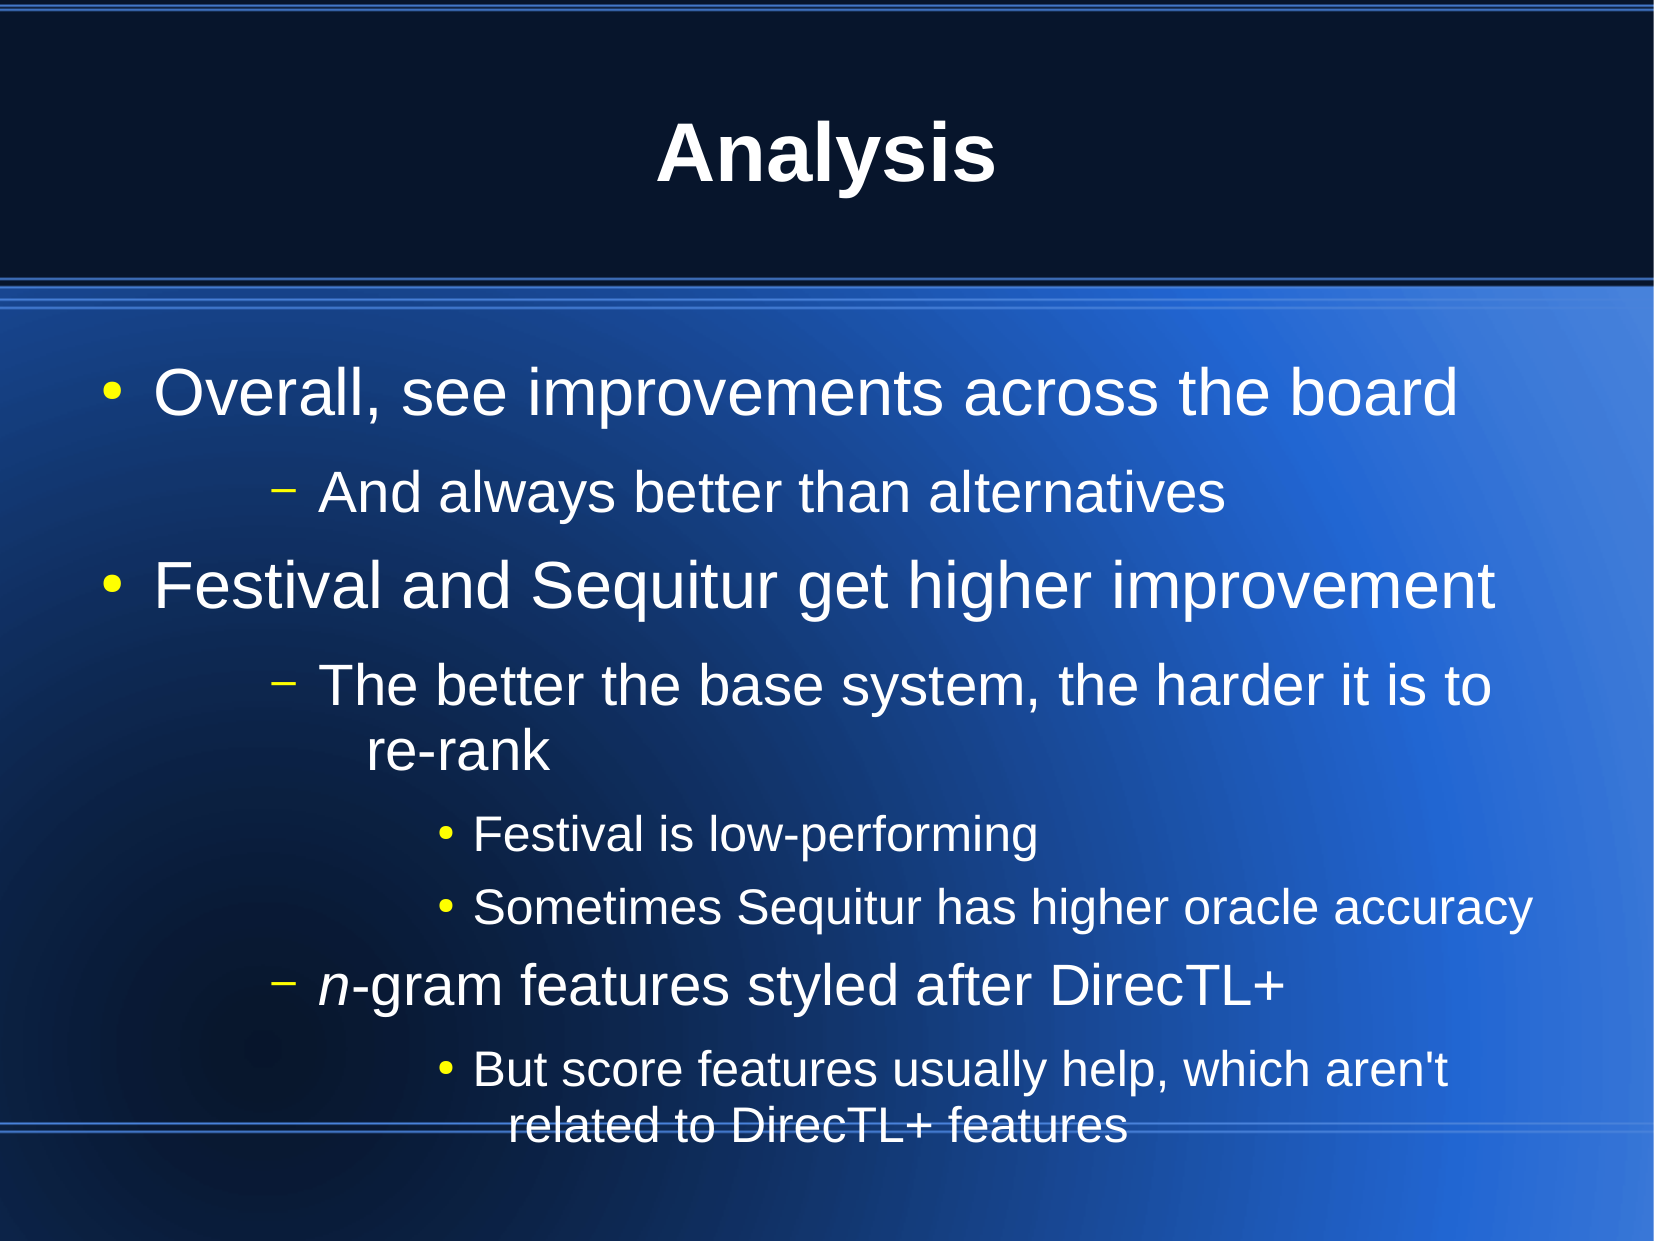

# Analysis
Overall, see improvements across the board
And always better than alternatives
Festival and Sequitur get higher improvement
The better the base system, the harder it is to re-rank
Festival is low-performing
Sometimes Sequitur has higher oracle accuracy
n-gram features styled after DirecTL+
But score features usually help, which aren't related to DirecTL+ features